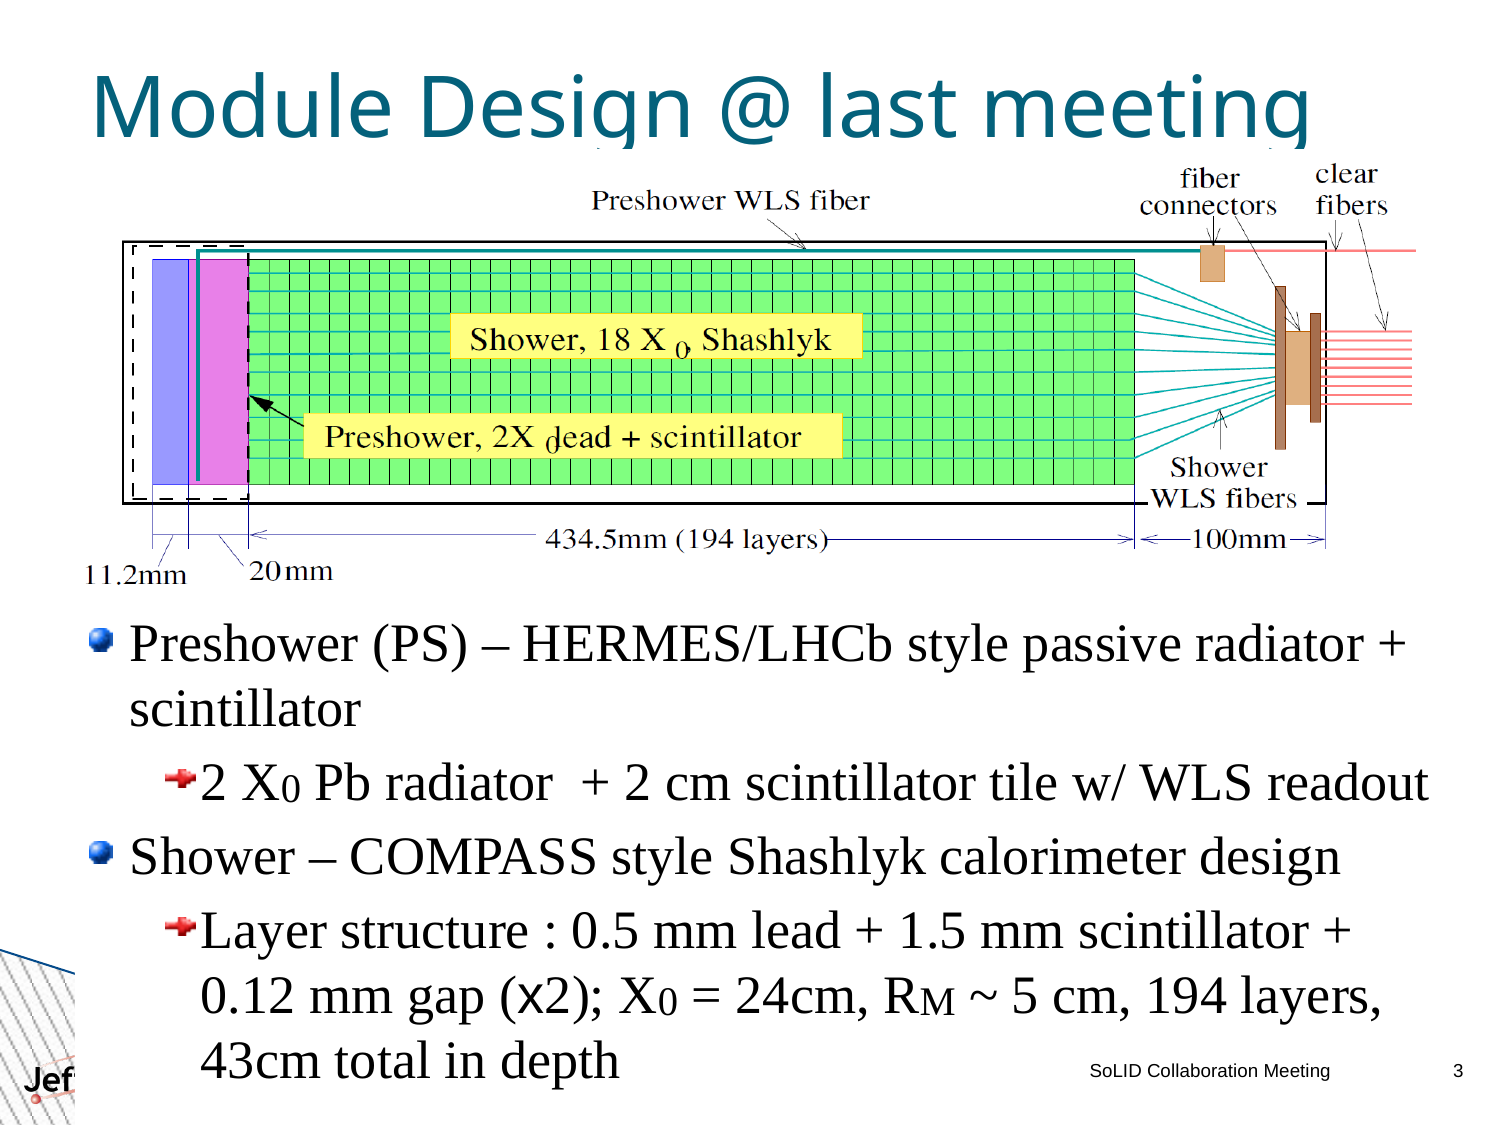

Module Design @ last meeting
Preshower (PS) – HERMES/LHCb style passive radiator + scintillator
2 X0 Pb radiator + 2 cm scintillator tile w/ WLS readout
Shower – COMPASS style Shashlyk calorimeter design
Layer structure : 0.5 mm lead + 1.5 mm scintillator + 0.12 mm gap (x2); X0 = 24cm, RM ~ 5 cm, 194 layers, 43cm total in depth
SoLID Collaboration Meeting